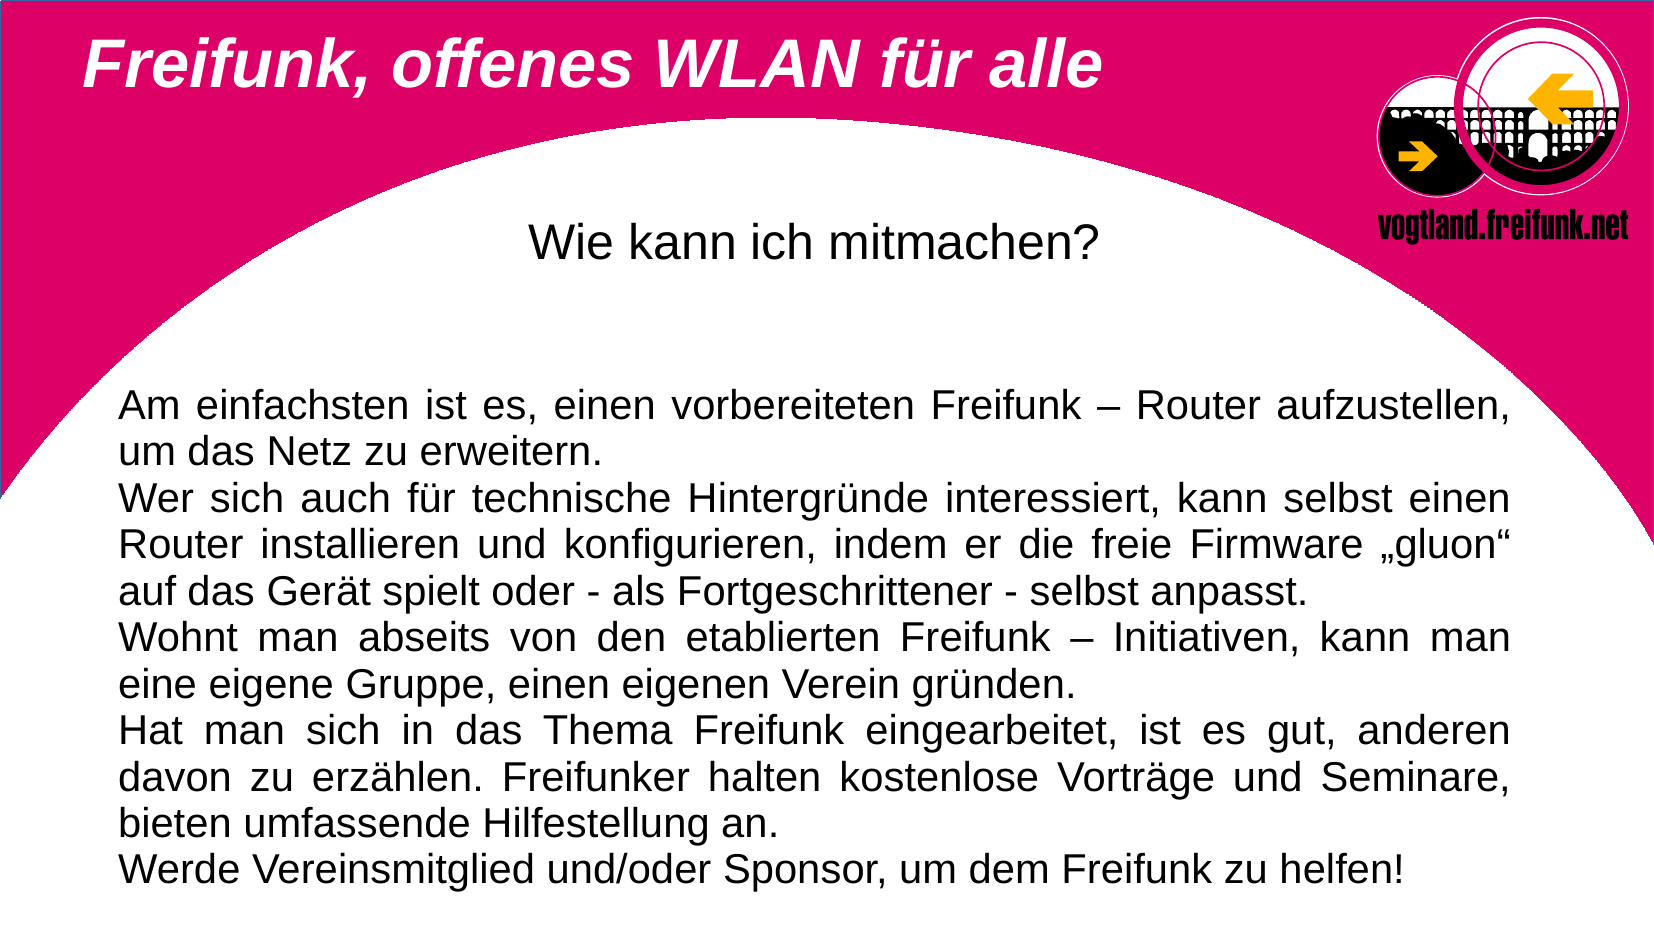

# Freifunk, offenes WLAN für alle
Wie kann ich mitmachen?
Am einfachsten ist es, einen vorbereiteten Freifunk – Router aufzustellen, um das Netz zu erweitern.
Wer sich auch für technische Hintergründe interessiert, kann selbst einen Router installieren und konfigurieren, indem er die freie Firmware „gluon“ auf das Gerät spielt oder - als Fortgeschrittener - selbst anpasst.
Wohnt man abseits von den etablierten Freifunk – Initiativen, kann man eine eigene Gruppe, einen eigenen Verein gründen.
Hat man sich in das Thema Freifunk eingearbeitet, ist es gut, anderen davon zu erzählen. Freifunker halten kostenlose Vorträge und Seminare, bieten umfassende Hilfestellung an.
Werde Vereinsmitglied und/oder Sponsor, um dem Freifunk zu helfen!